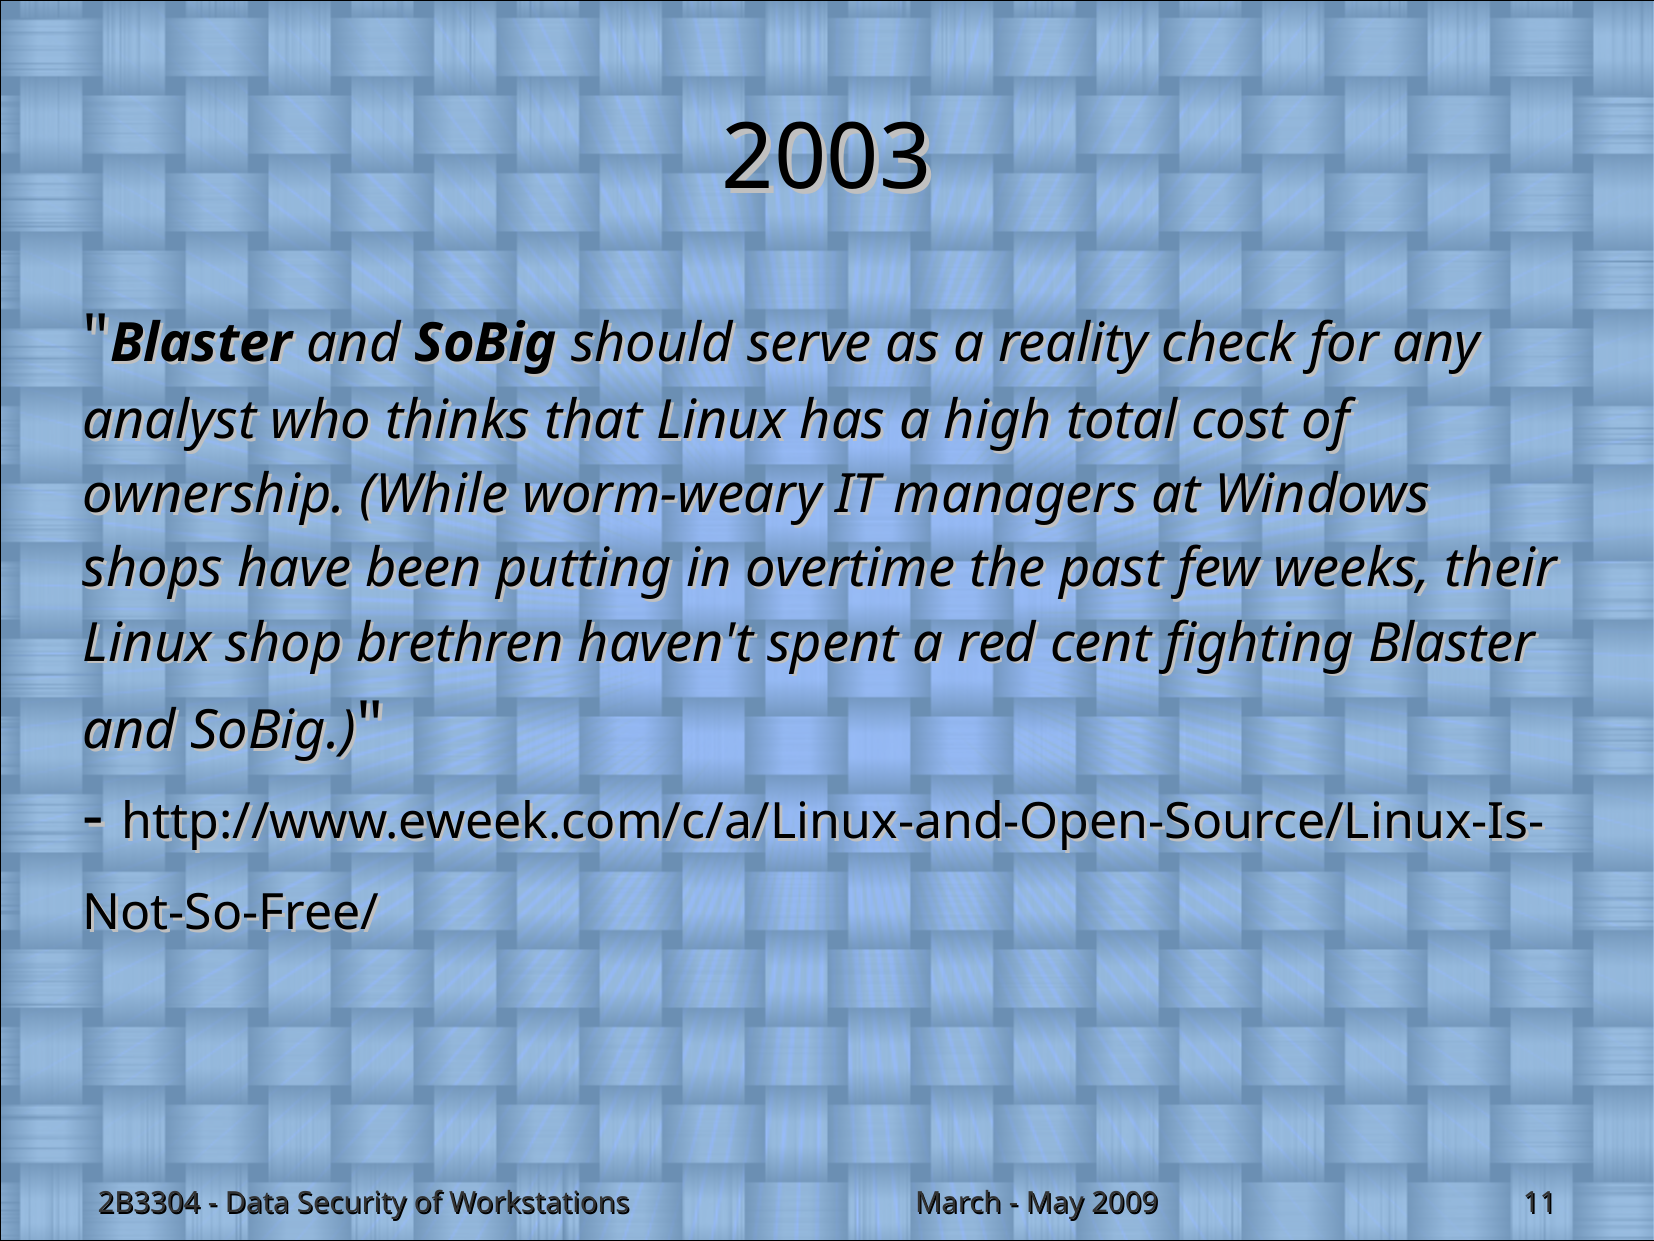

# 2003
"Blaster and SoBig should serve as a reality check for any analyst who thinks that Linux has a high total cost of ownership. (While worm-weary IT managers at Windows shops have been putting in overtime the past few weeks, their Linux shop brethren haven't spent a red cent fighting Blaster and SoBig.)"
- http://www.eweek.com/c/a/Linux-and-Open-Source/Linux-Is-Not-So-Free/